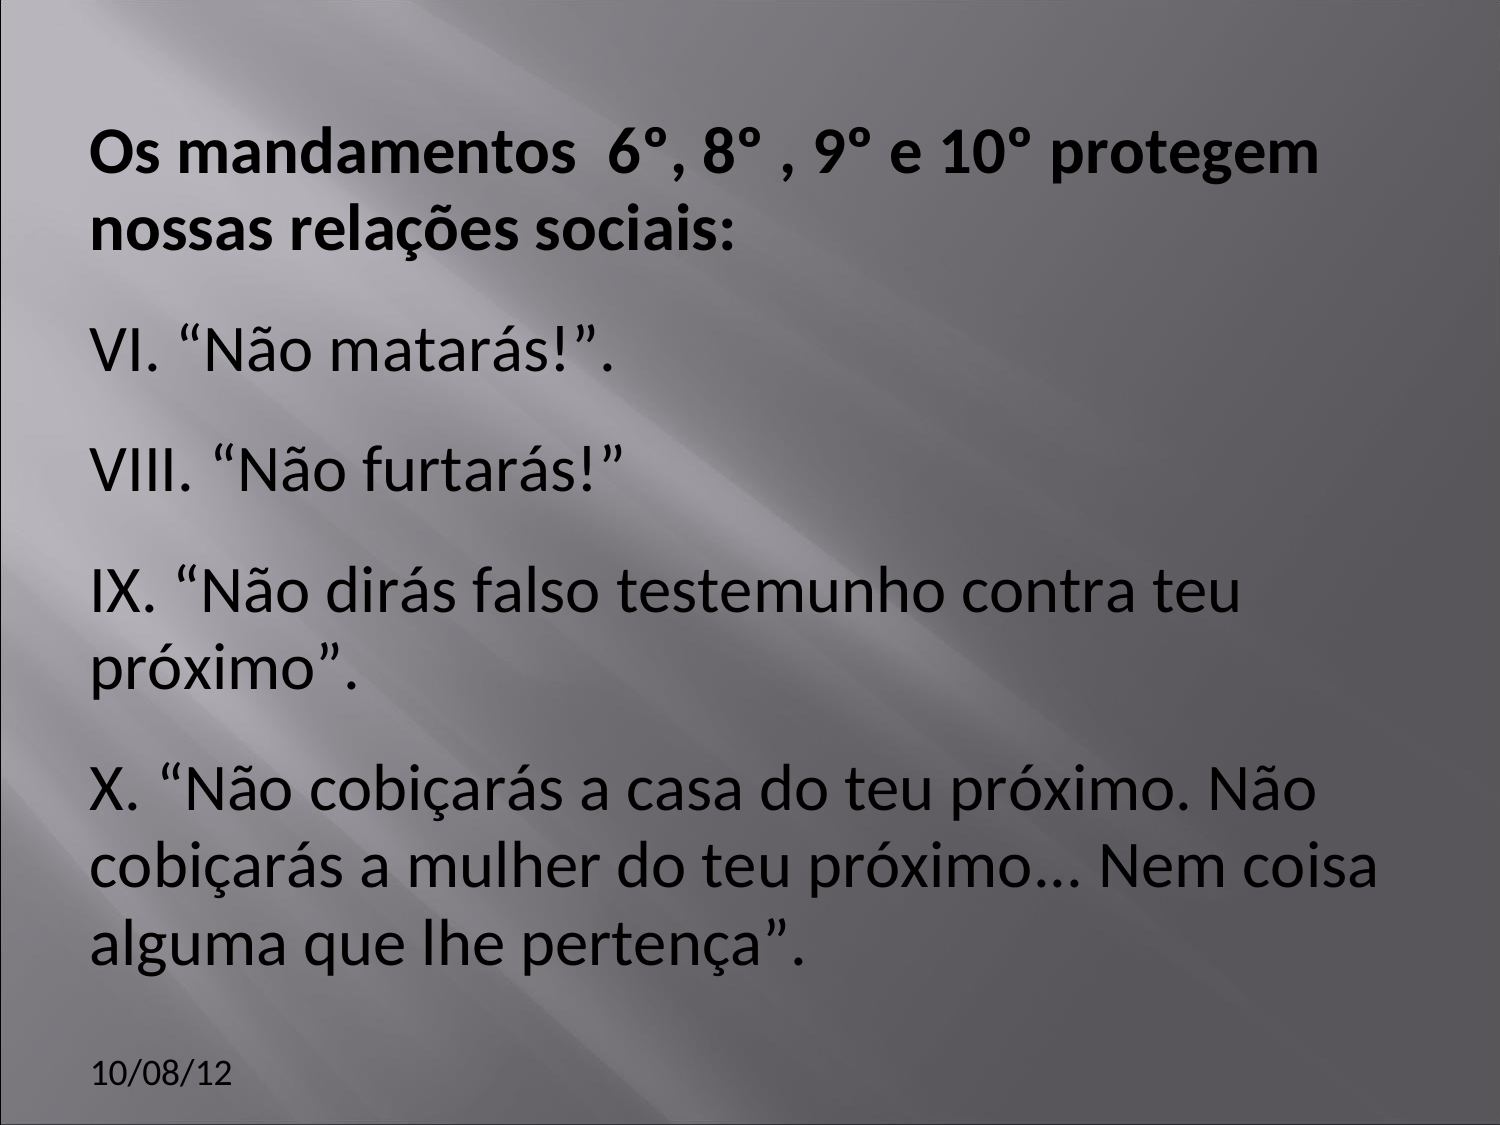

Os mandamentos 6º, 8º , 9º e 10º protegem nossas relações sociais:
VI. “Não matarás!”.
VIII. “Não furtarás!”
IX. “Não dirás falso testemunho contra teu próximo”.
X. “Não cobiçarás a casa do teu próximo. Não cobiçarás a mulher do teu próximo... Nem coisa alguma que lhe pertença”.
10/08/12